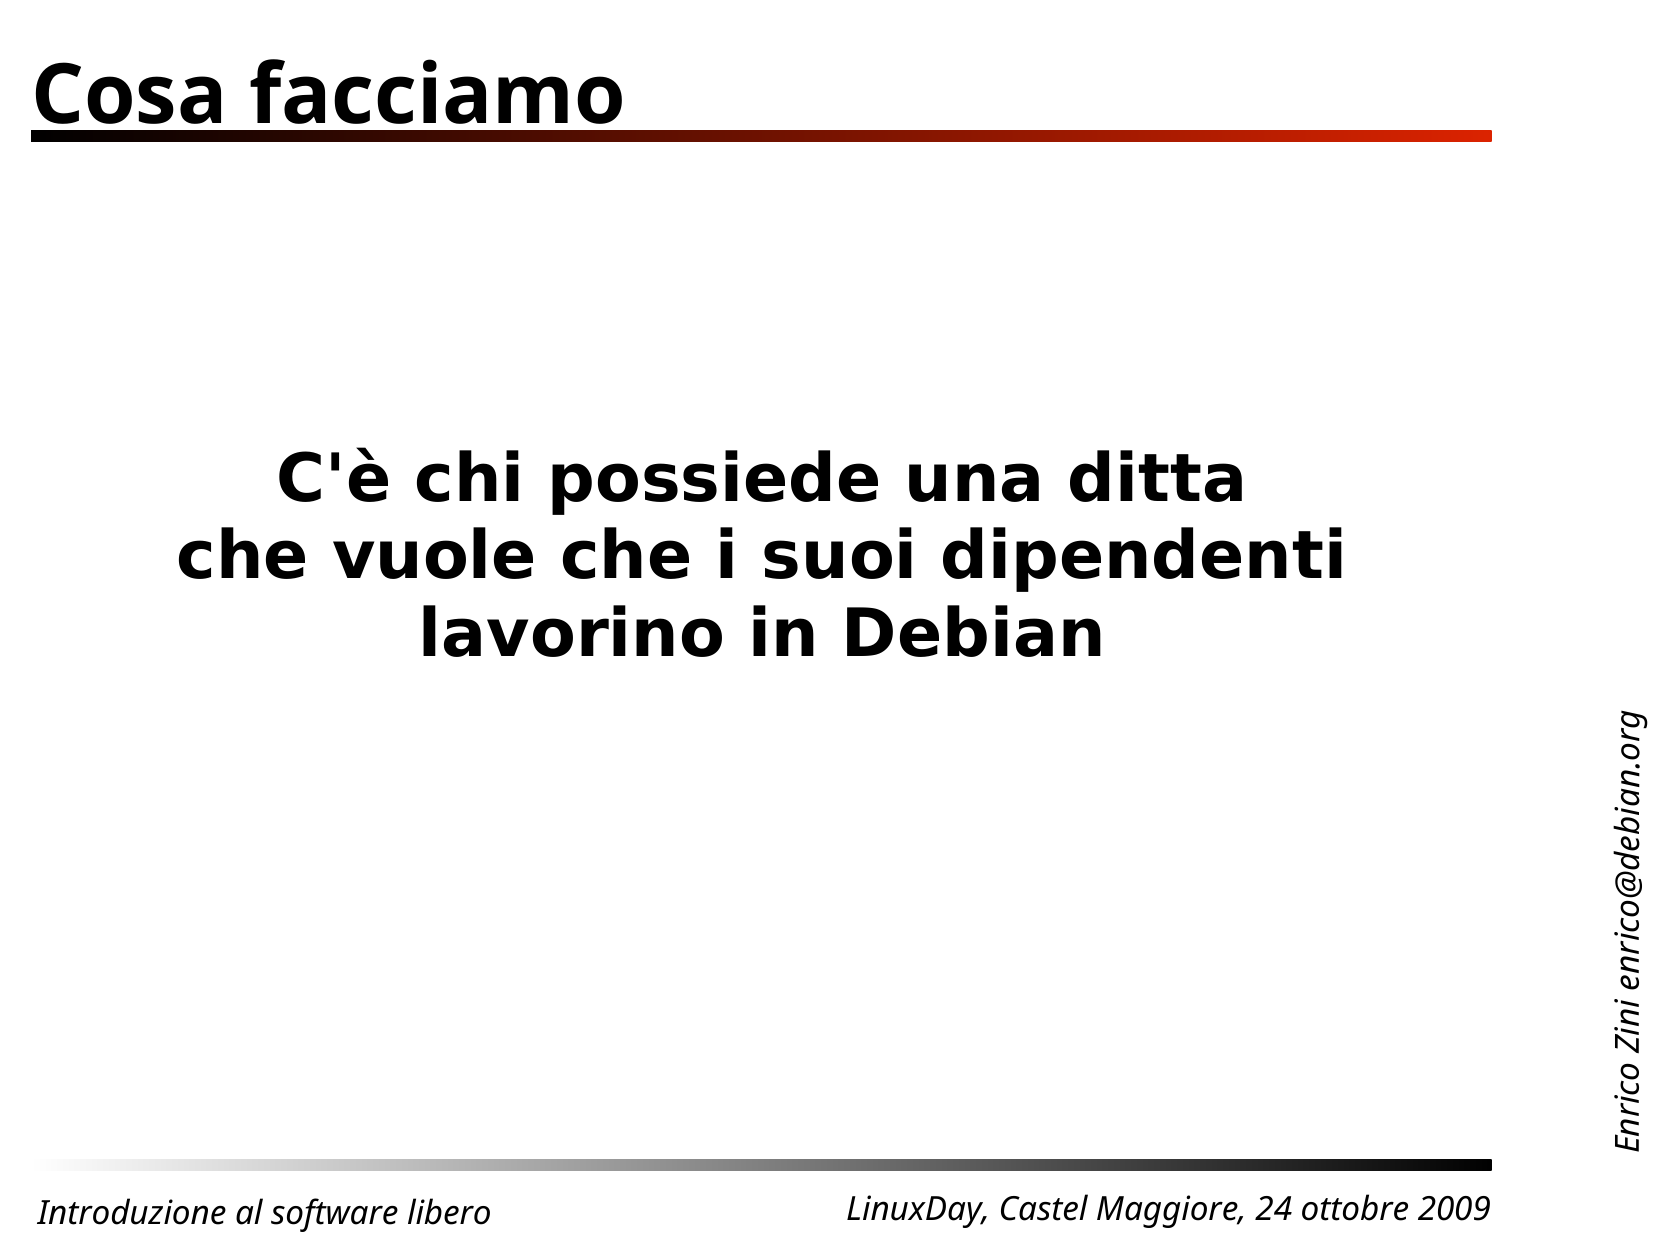

Cosa facciamo
C'è chi possiede una ditta
che vuole che i suoi dipendenti
lavorino in Debian